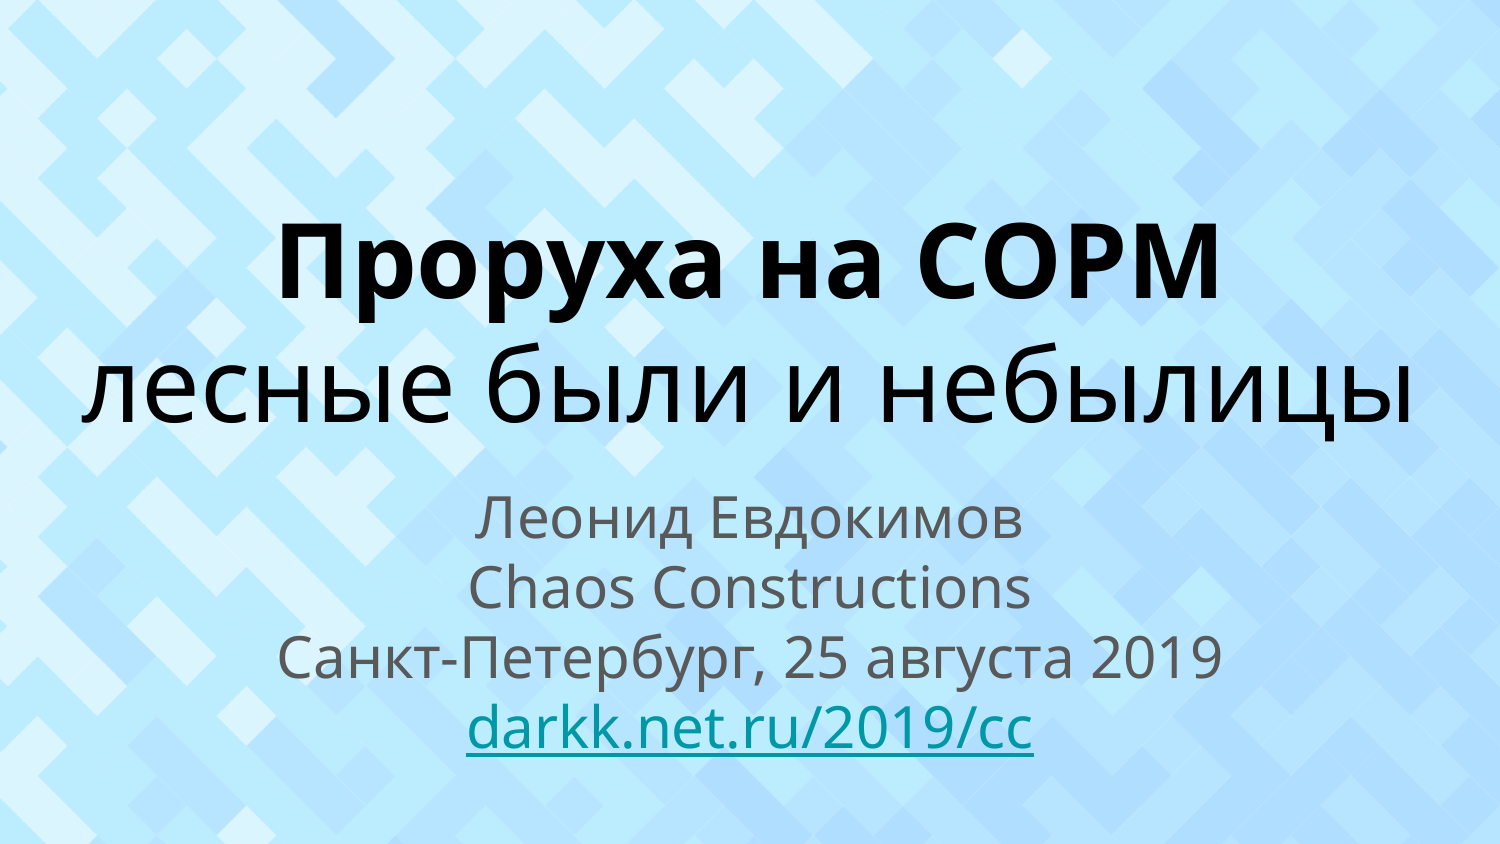

# Проруха на СОРМ лесные были и небылицы
Леонид Евдокимов
Chaos Constructions
Санкт-Петербург, 25 августа 2019
darkk.net.ru/2019/cc